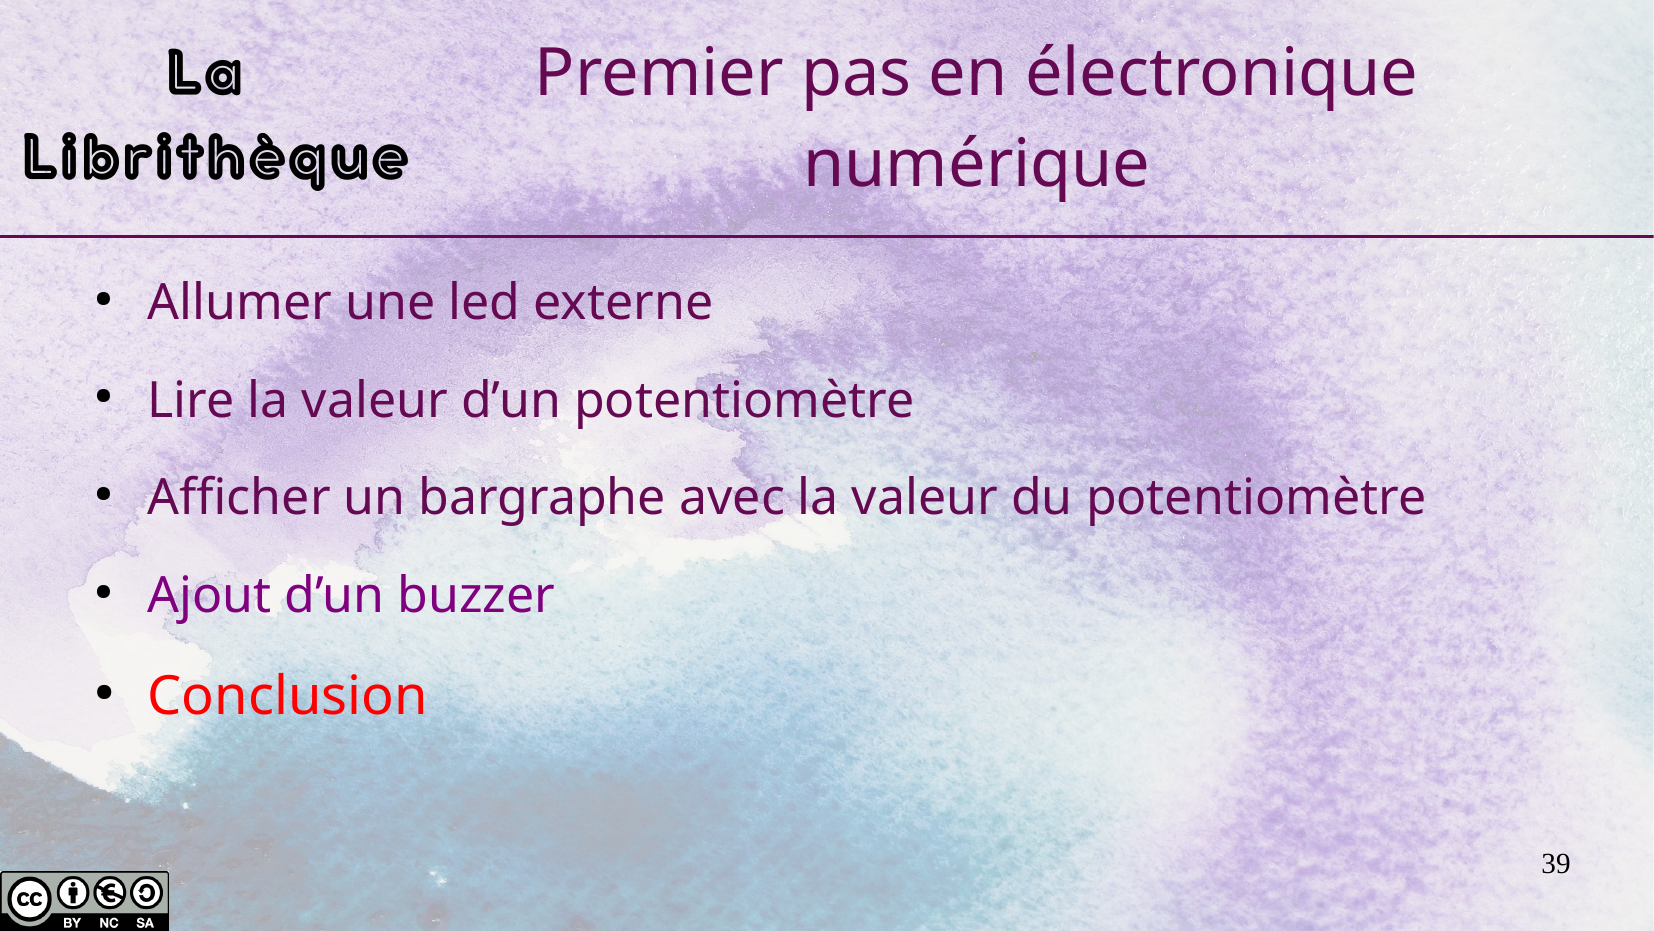

# Premier pas en électronique numérique
Allumer une led externe
Lire la valeur d’un potentiomètre
Afficher un bargraphe avec la valeur du potentiomètre
Ajout d’un buzzer
Conclusion
39